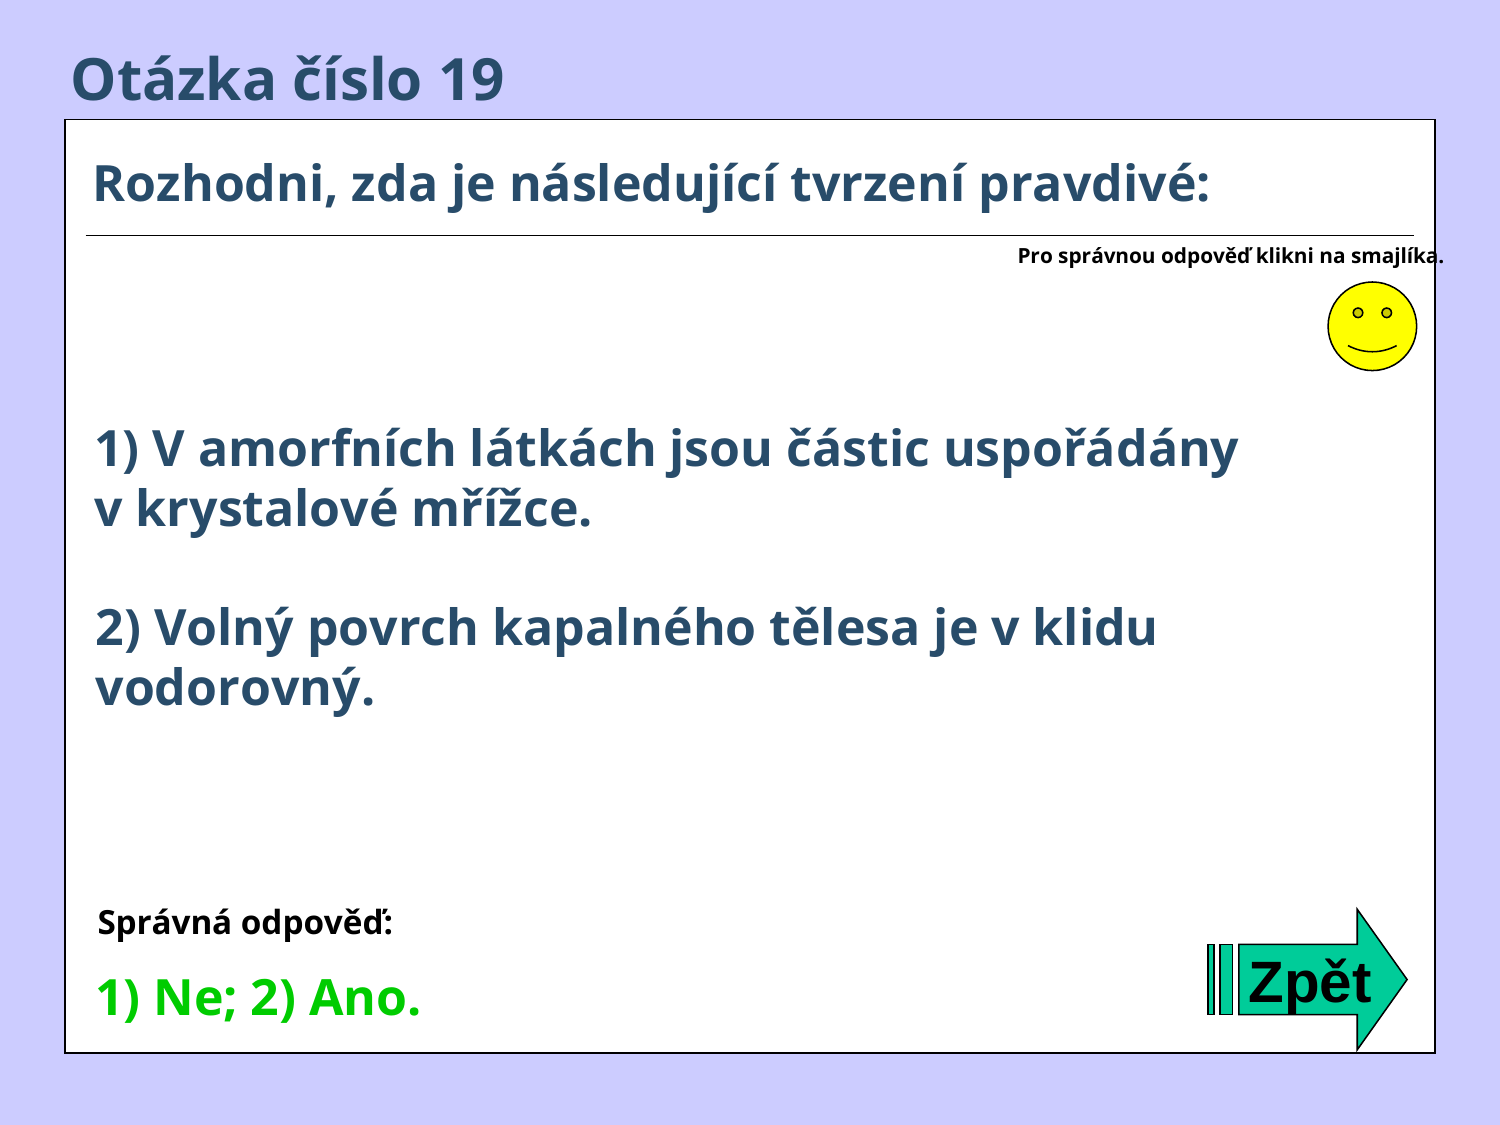

Otázka číslo 19
Rozhodni, zda je následující tvrzení pravdivé:
Pro správnou odpověď klikni na smajlíka.
1) V amorfních látkách jsou částic uspořádány
v krystalové mřížce.
2) Volný povrch kapalného tělesa je v klidu vodorovný.
Správná odpověď:
Zpět
1) Ne; 2) Ano.